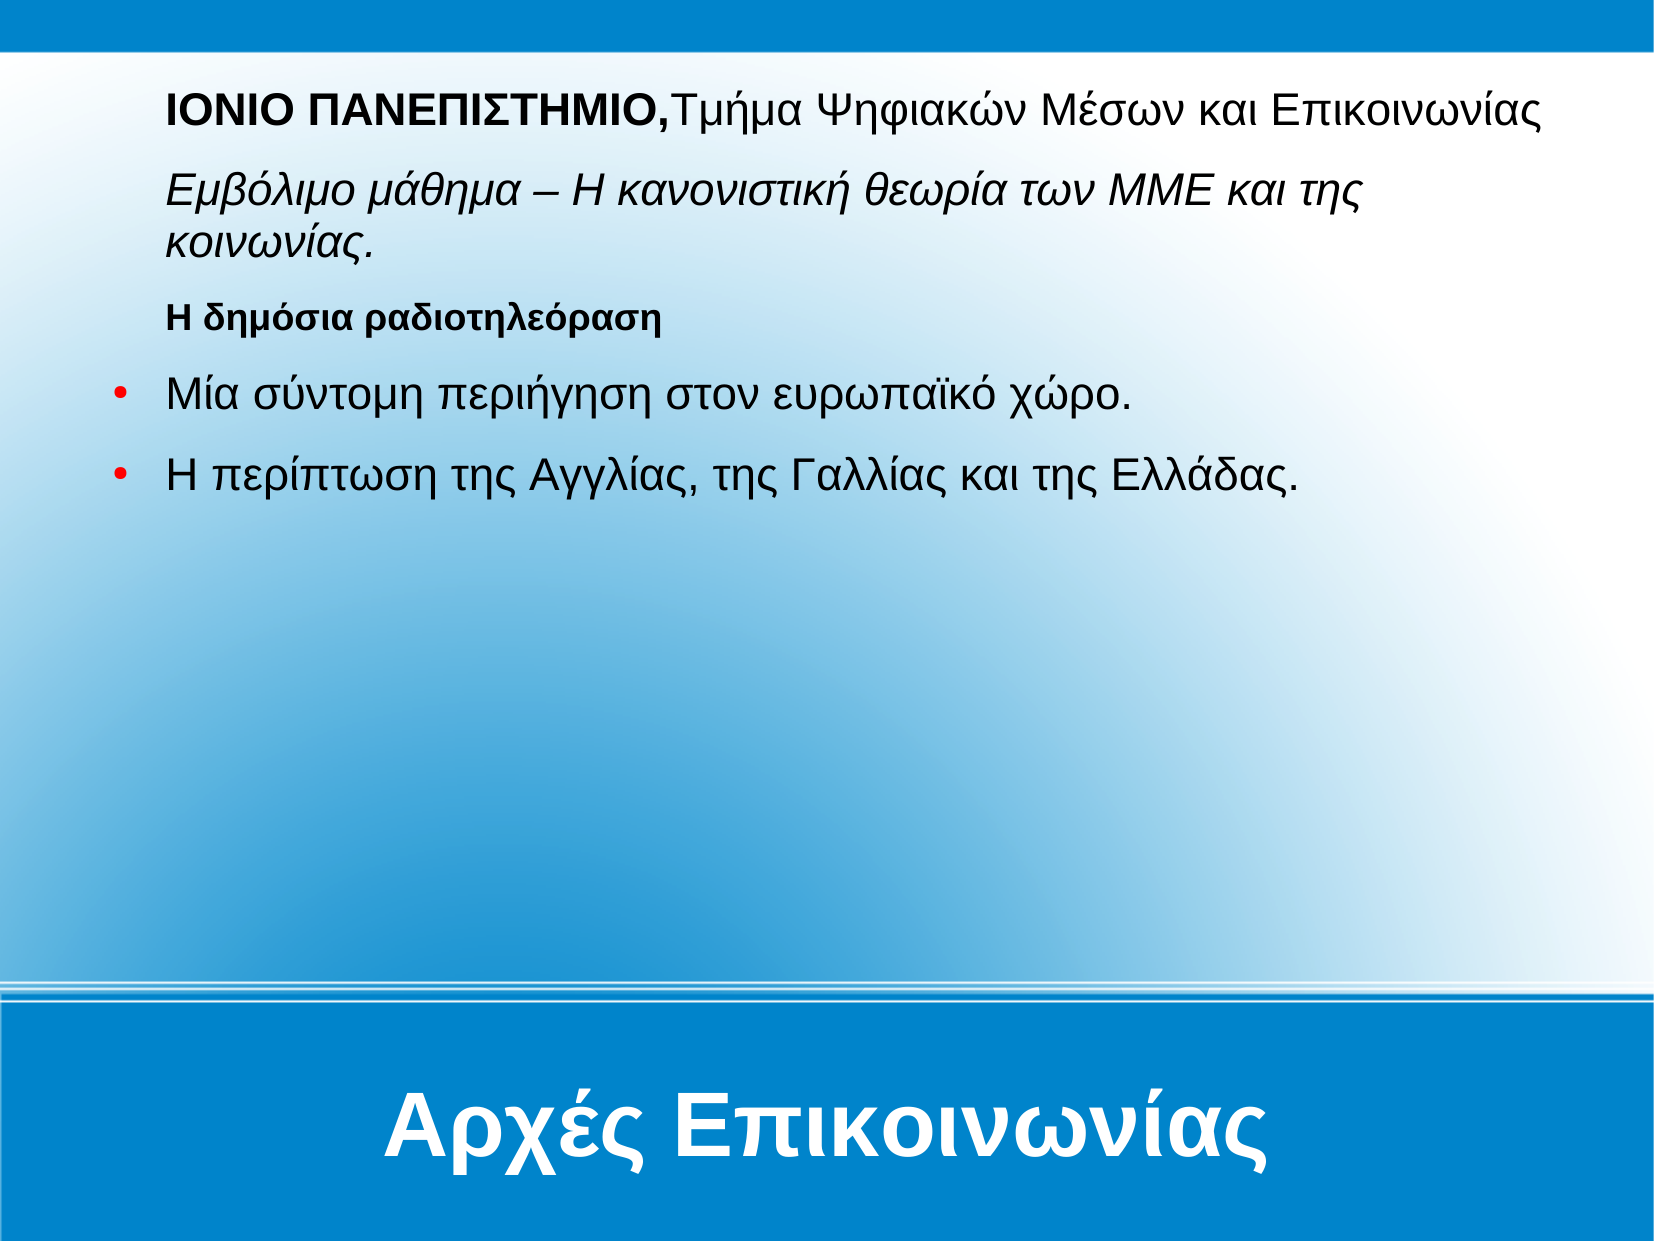

ΙΟΝΙΟ ΠΑΝΕΠΙΣΤΗΜΙΟ,Τμήμα Ψηφιακών Μέσων και Επικοινωνίας
Εμβόλιμο μάθημα – Η κανονιστική θεωρία των ΜΜΕ και της κοινωνίας.
Η δημόσια ραδιοτηλεόραση
Μία σύντομη περιήγηση στον ευρωπαϊκό χώρο.
Η περίπτωση της Αγγλίας, της Γαλλίας και της Ελλάδας.
# Αρχές Επικοινωνίας